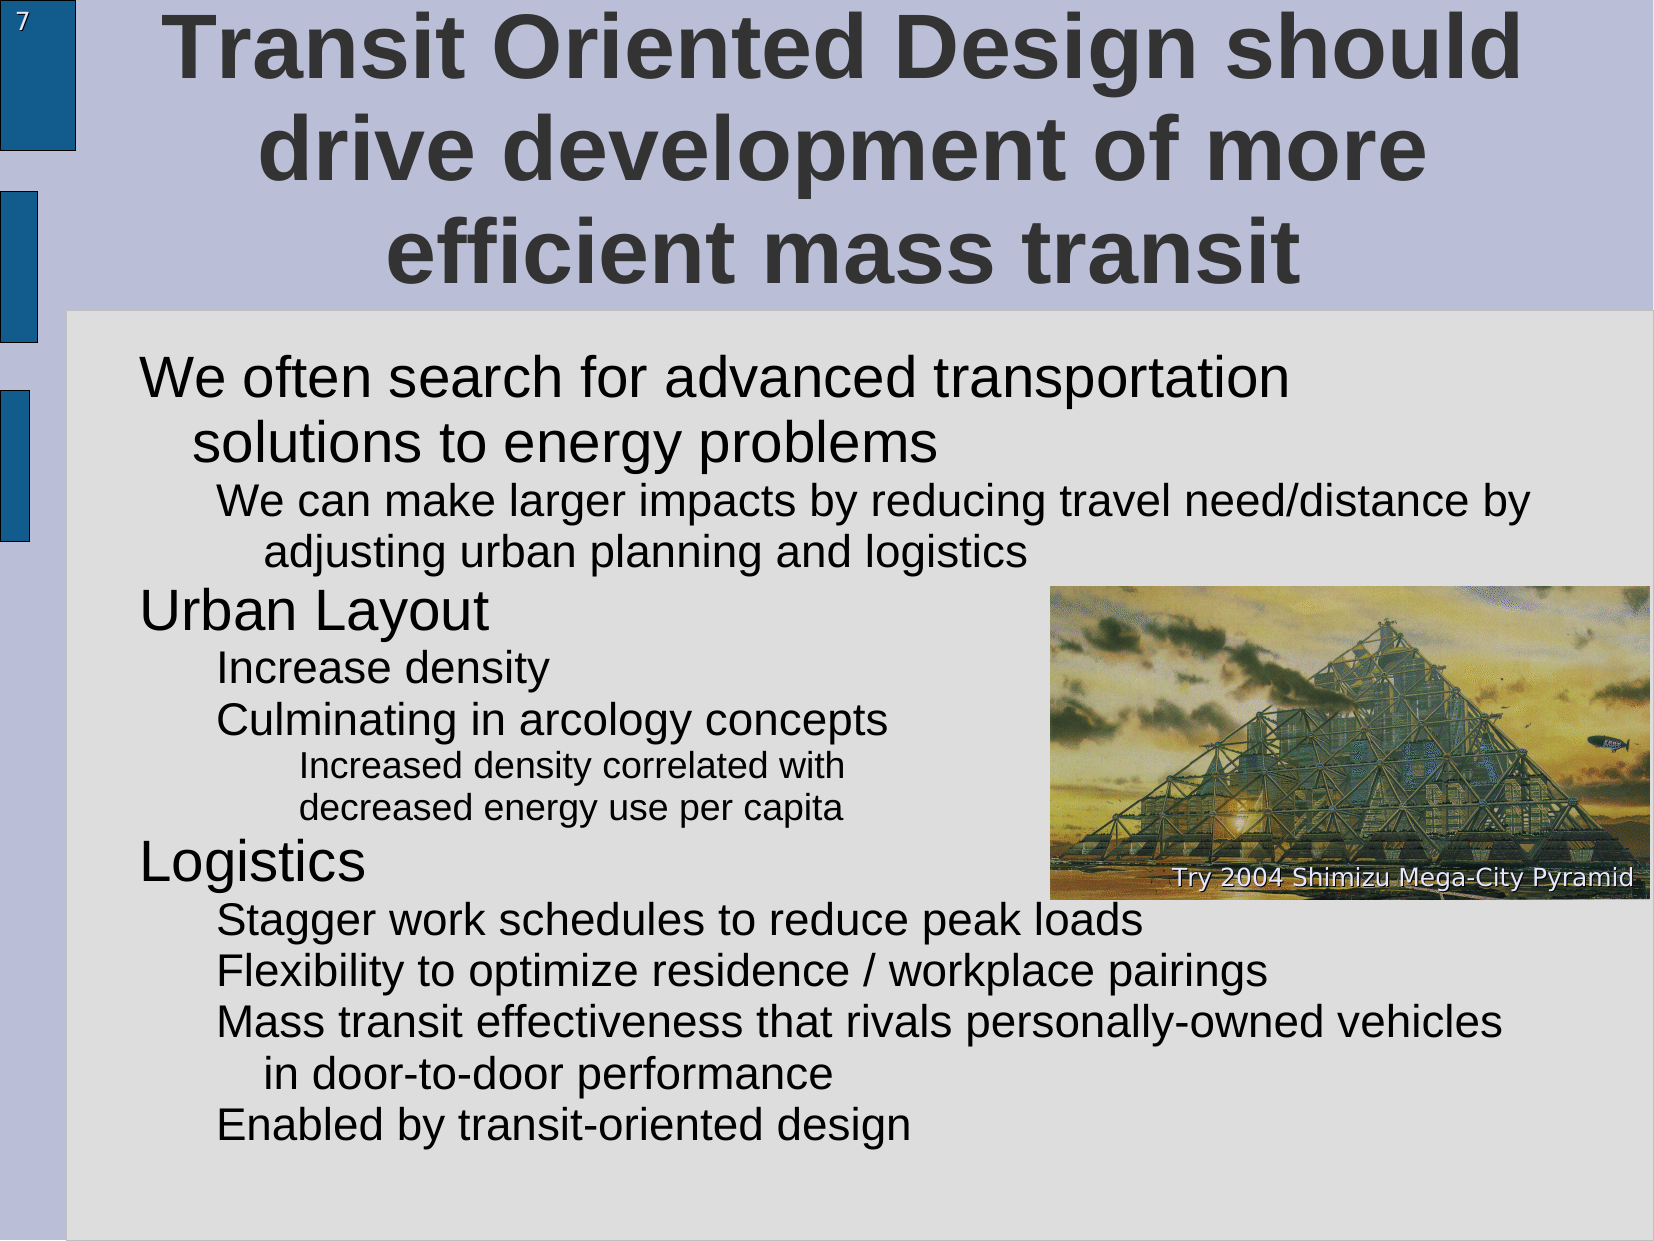

# Transit Oriented Design should drive development of more efficient mass transit
We often search for advanced transportation solutions to energy problems
We can make larger impacts by reducing travel need/distance by adjusting urban planning and logistics
Urban Layout
Increase density
Culminating in arcology concepts
Increased density correlated with
decreased energy use per capita
Logistics
Stagger work schedules to reduce peak loads
Flexibility to optimize residence / workplace pairings
Mass transit effectiveness that rivals personally-owned vehicles in door-to-door performance
Enabled by transit-oriented design
Try 2004 Shimizu Mega-City Pyramid